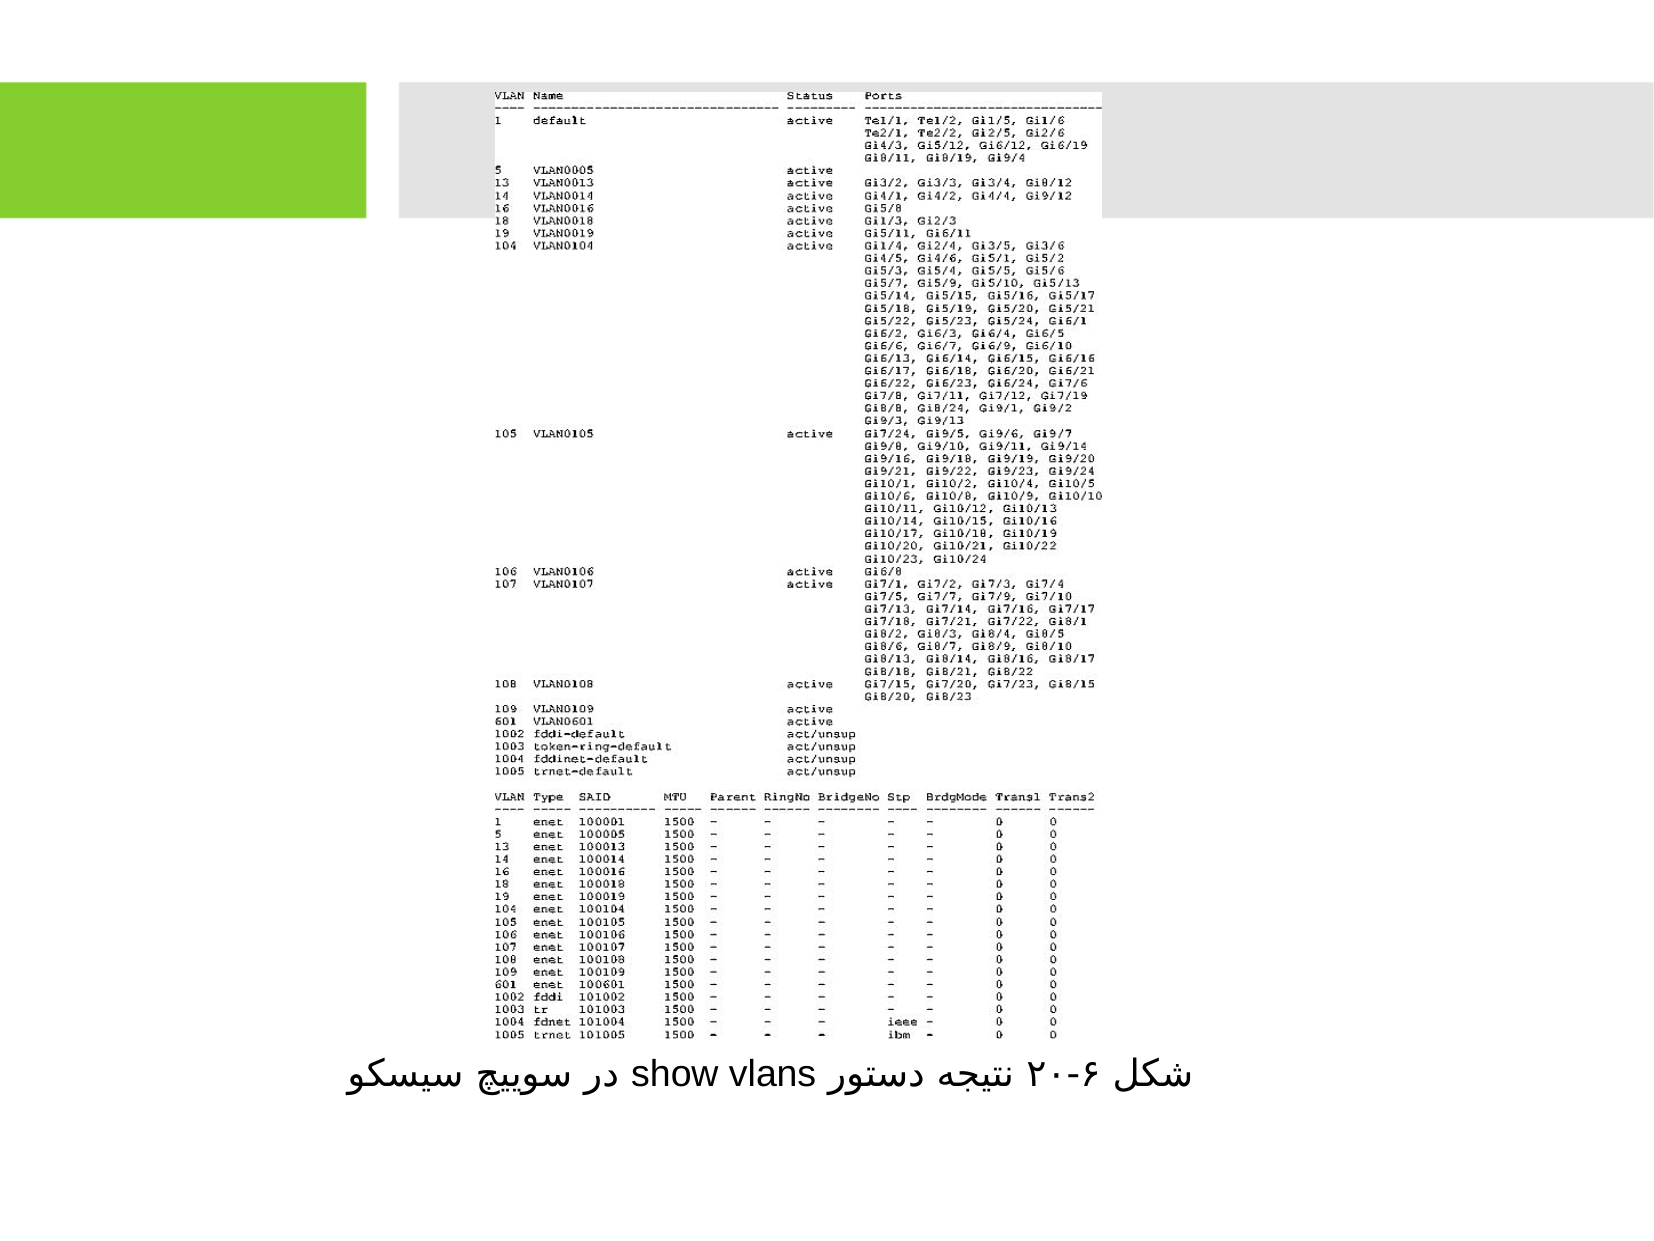

شکل ۶-۲۰ نتیجه دستور show vlans در سوییچ سیسکو